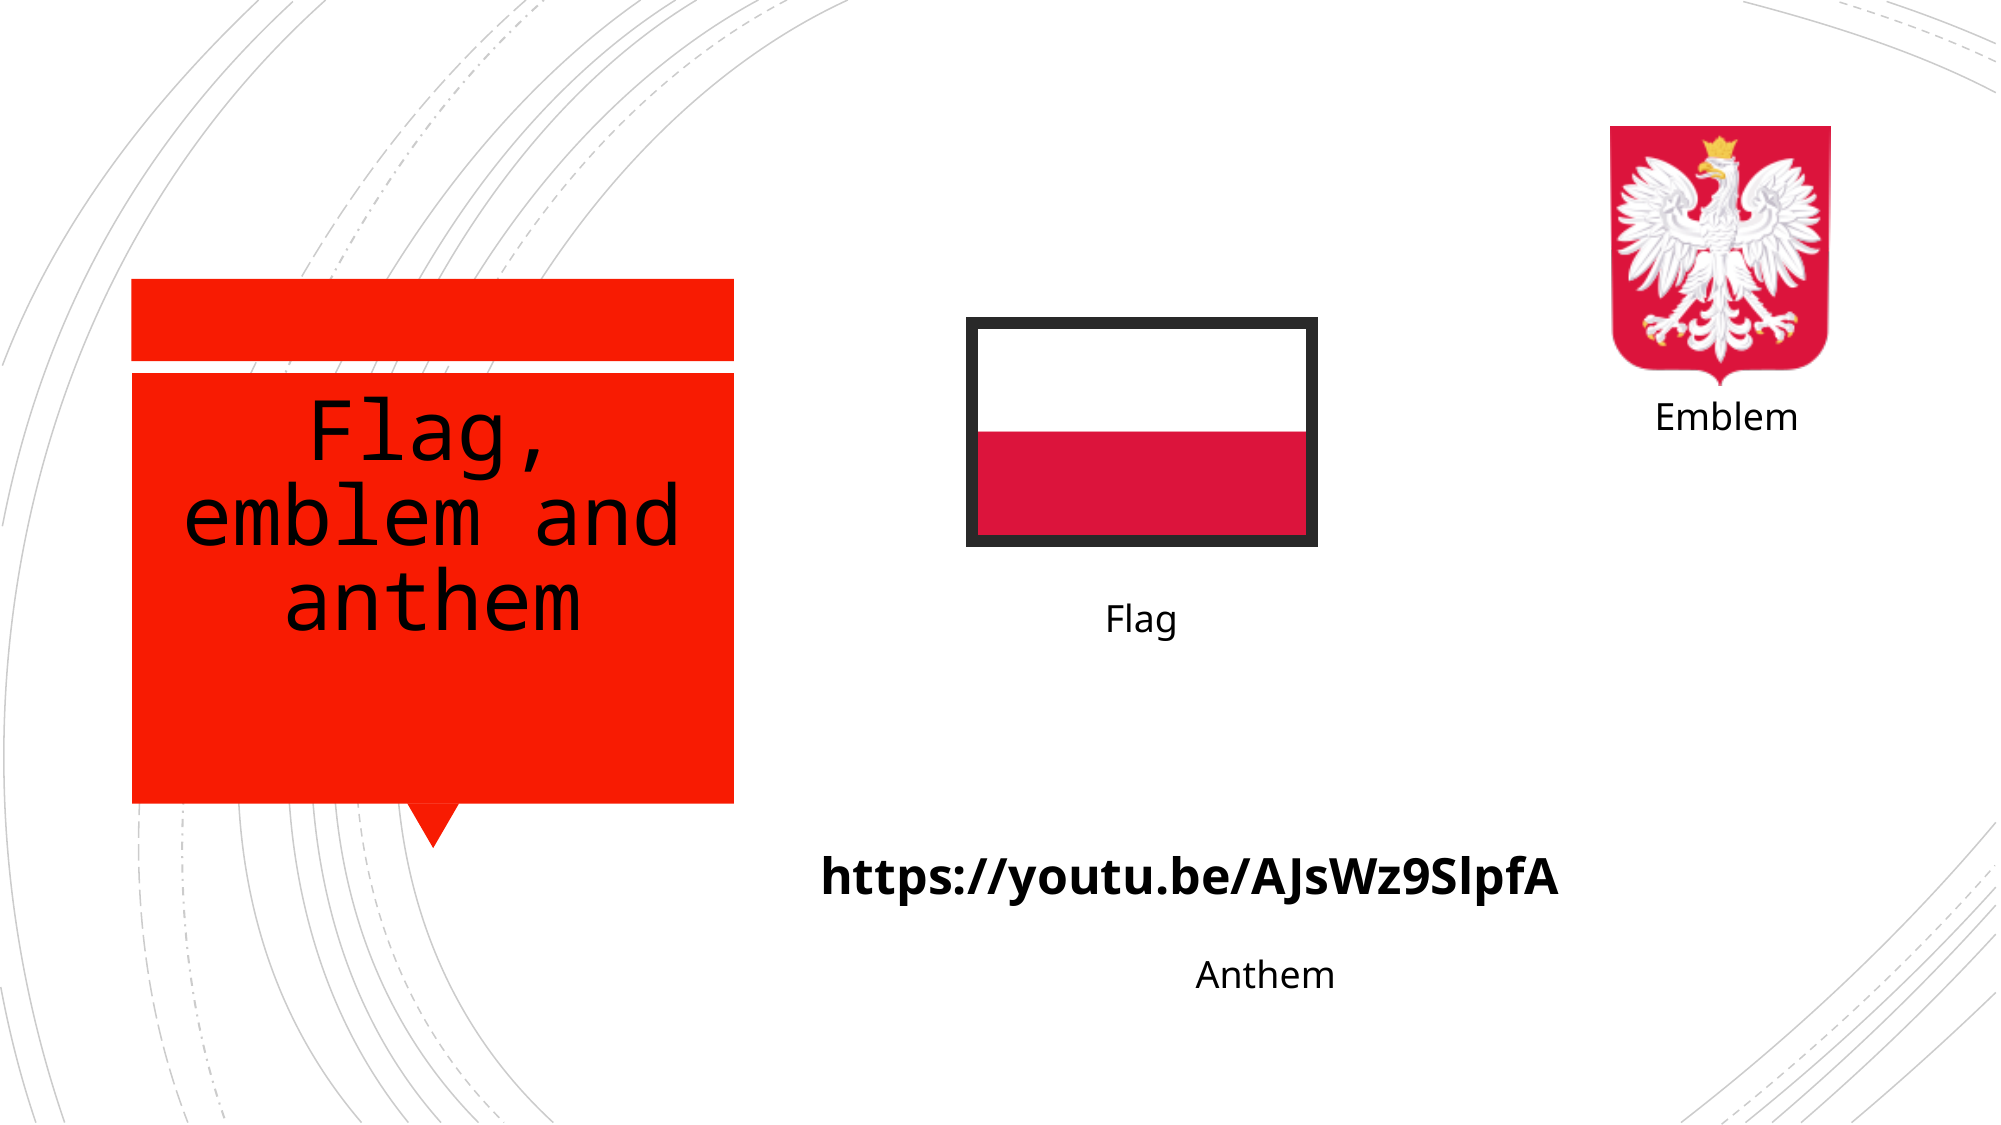

# Flag, emblem and anthem
Emblem
Flag
https://youtu.be/AJsWz9SlpfA
Anthem